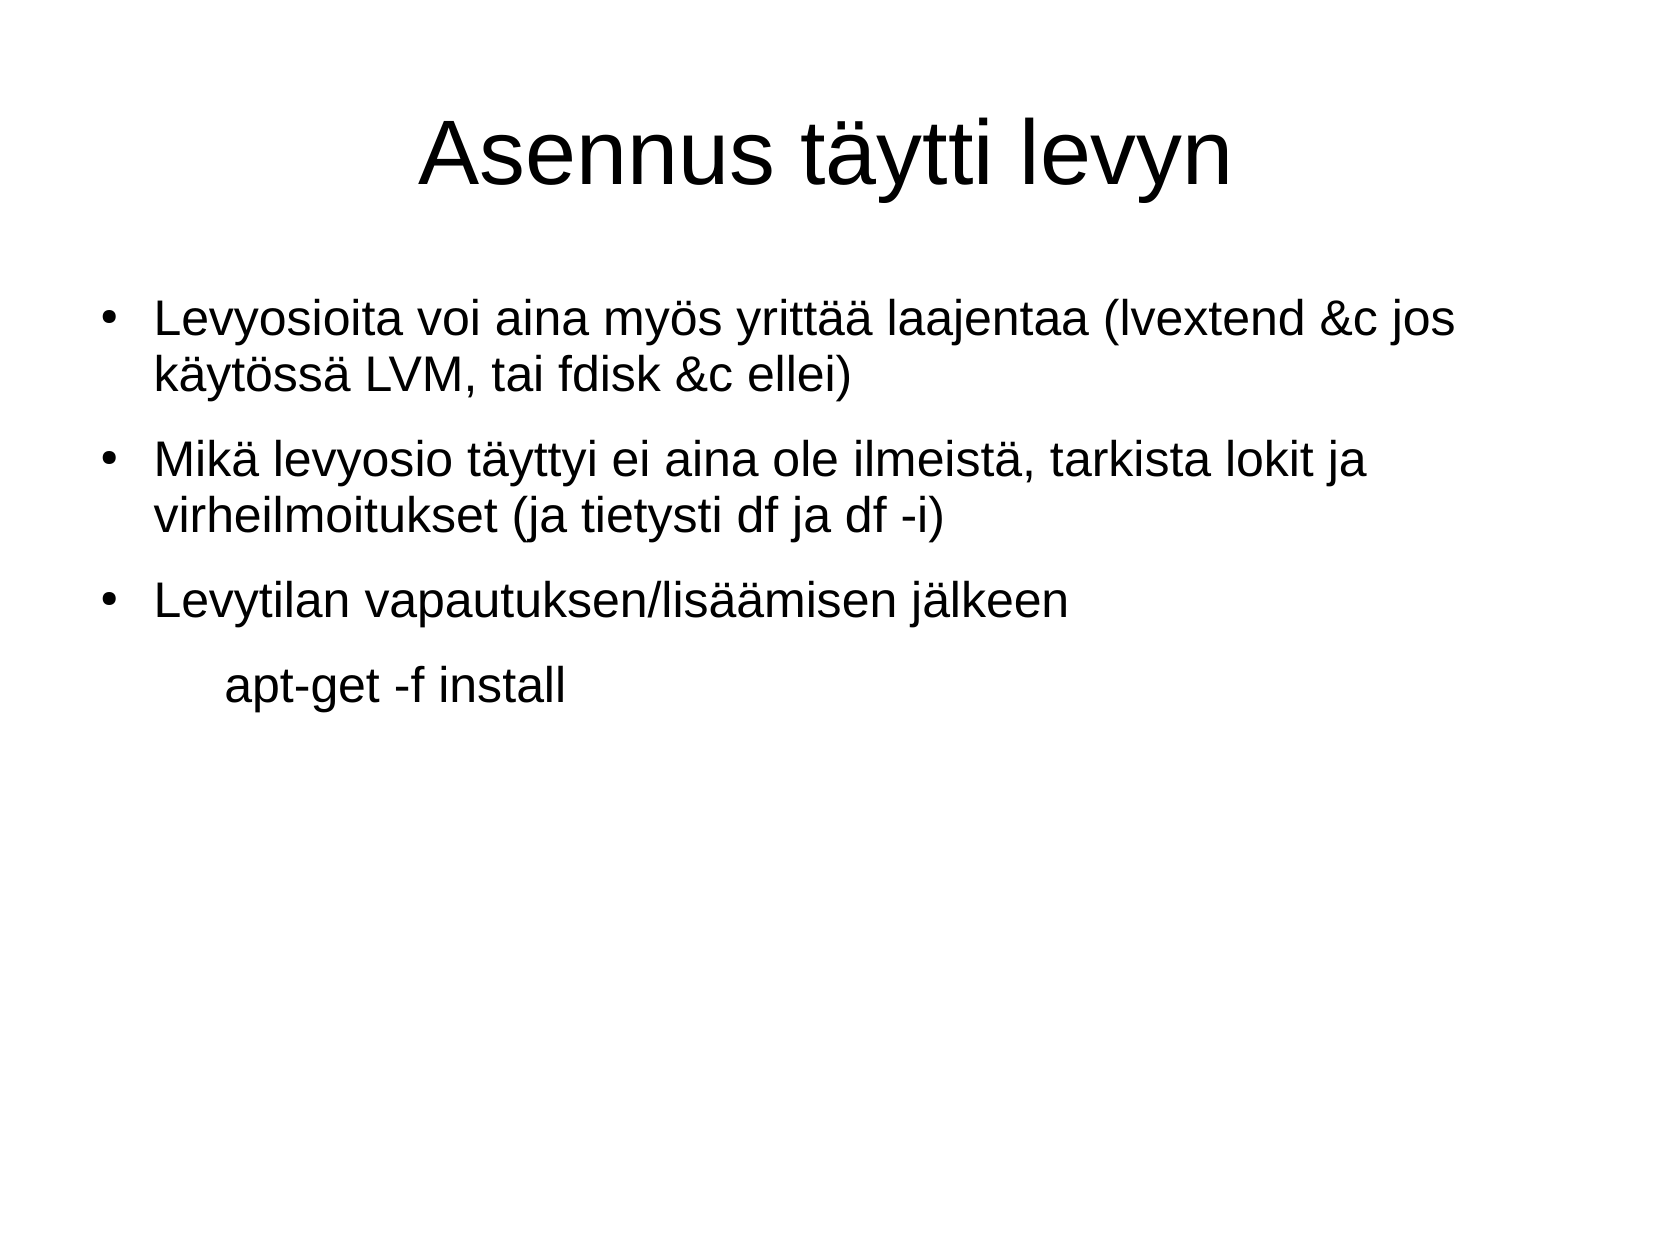

# Asennus täytti levyn
Levyosioita voi aina myös yrittää laajentaa (lvextend &c jos käytössä LVM, tai fdisk &c ellei)
Mikä levyosio täyttyi ei aina ole ilmeistä, tarkista lokit ja virheilmoitukset (ja tietysti df ja df -i)
Levytilan vapautuksen/lisäämisen jälkeen
apt-get -f install